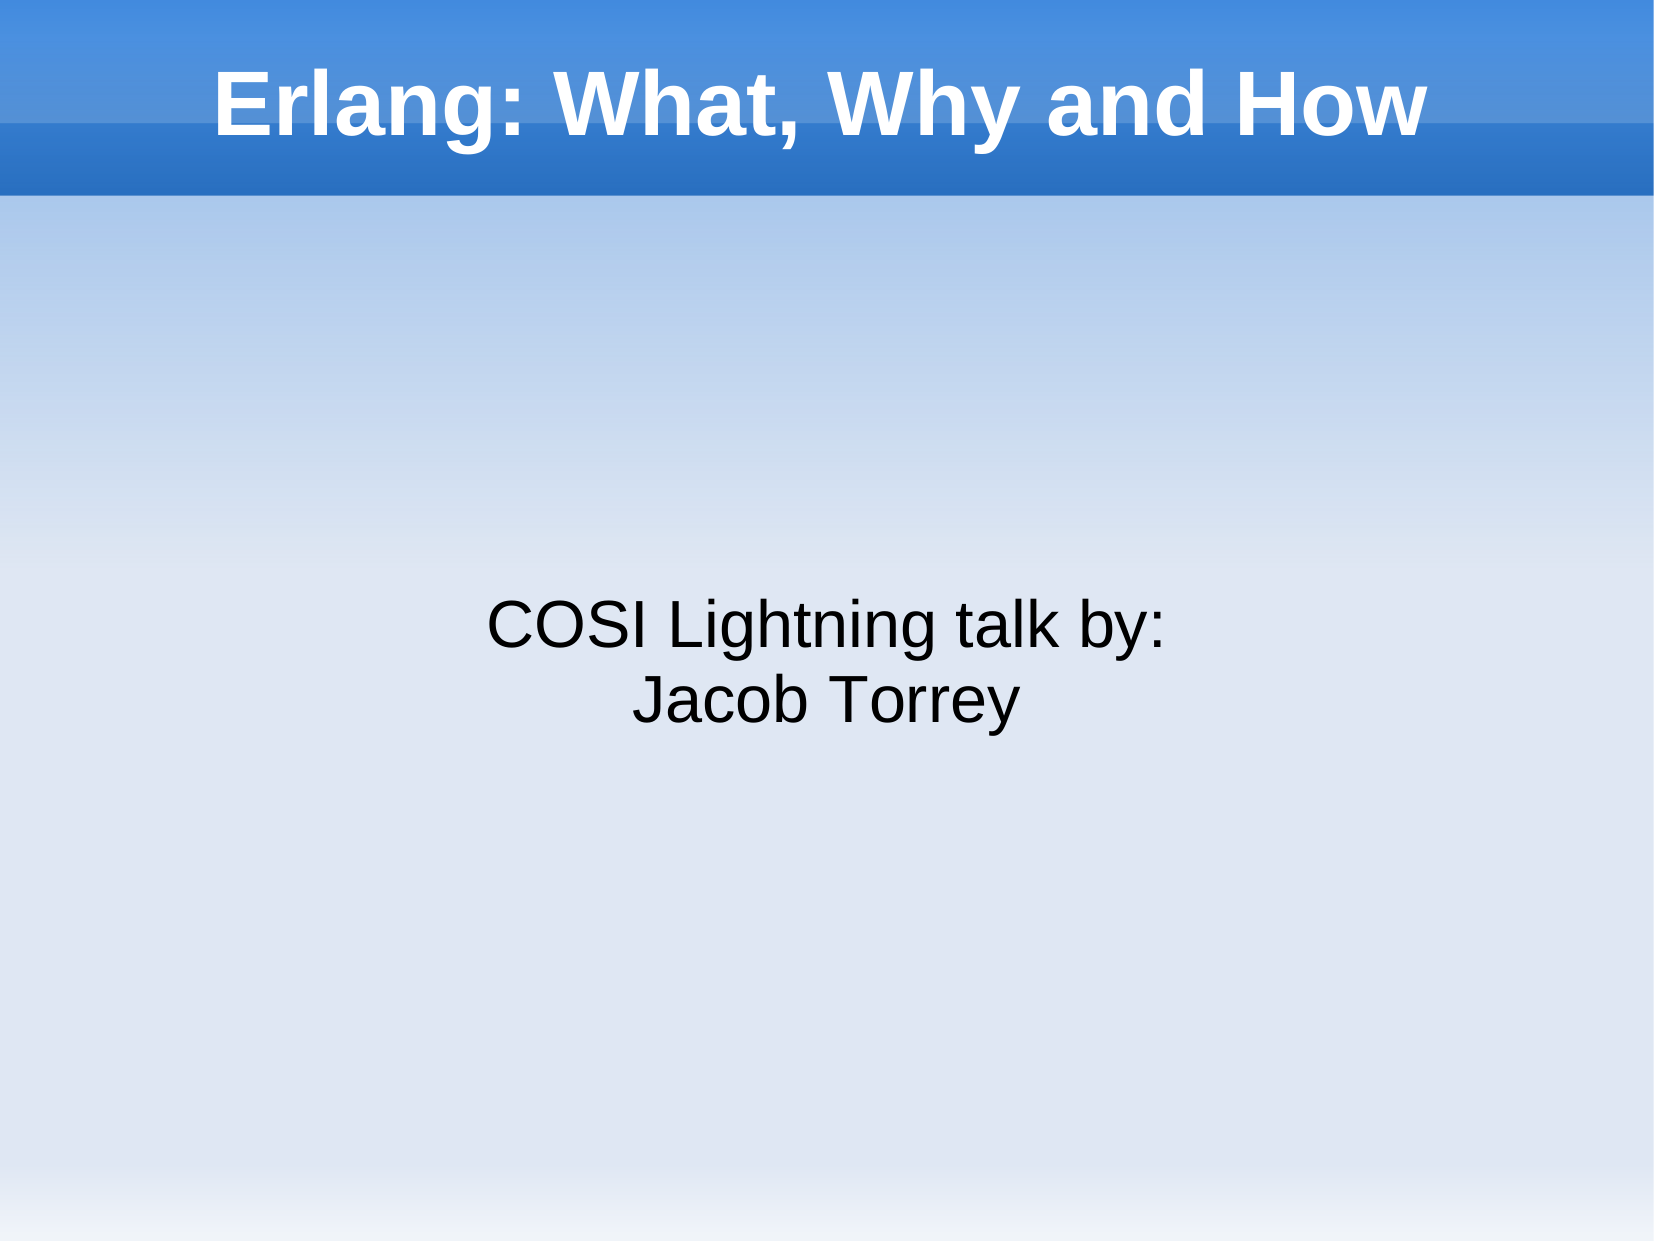

# Erlang: What, Why and How
COSI Lightning talk by:
Jacob Torrey